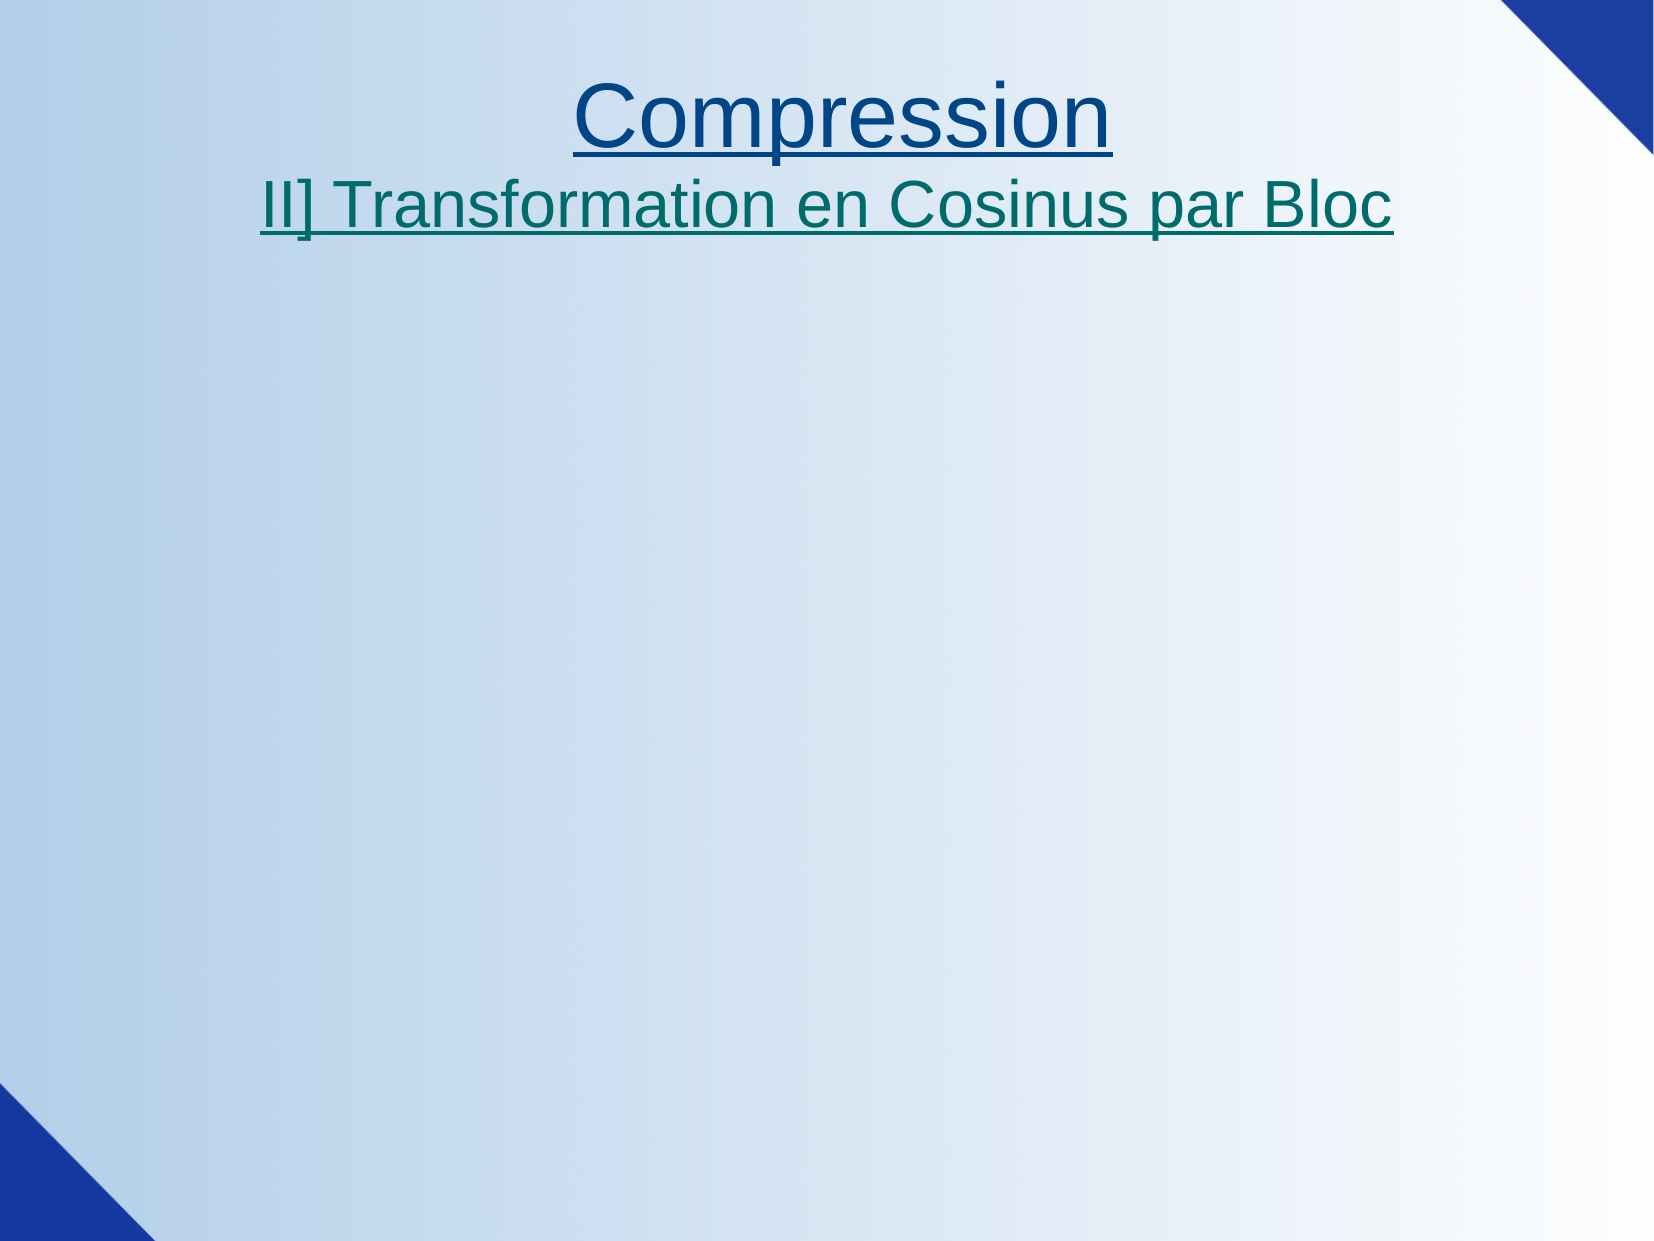

# Compression II] Transformation en Cosinus par Bloc